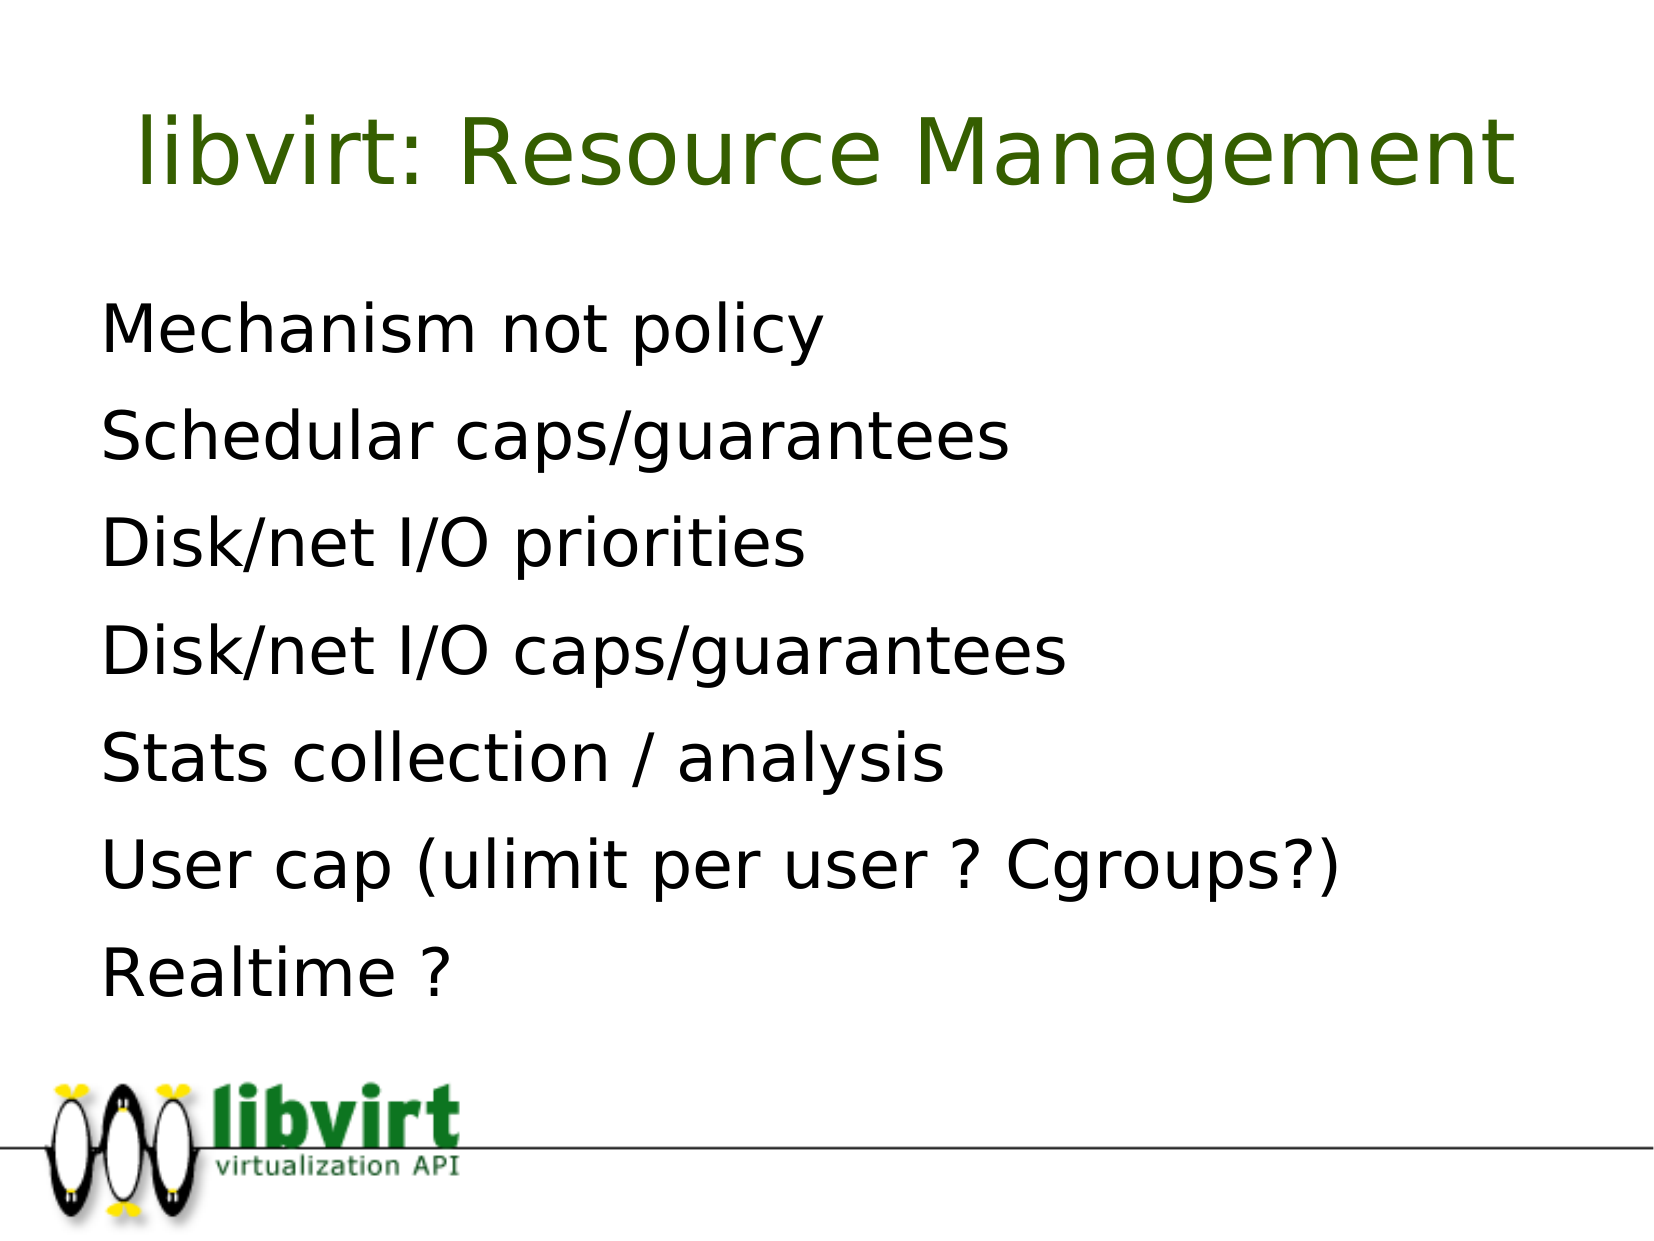

# libvirt: Resource Management
Mechanism not policy
Schedular caps/guarantees
Disk/net I/O priorities
Disk/net I/O caps/guarantees
Stats collection / analysis
User cap (ulimit per user ? Cgroups?)
Realtime ?